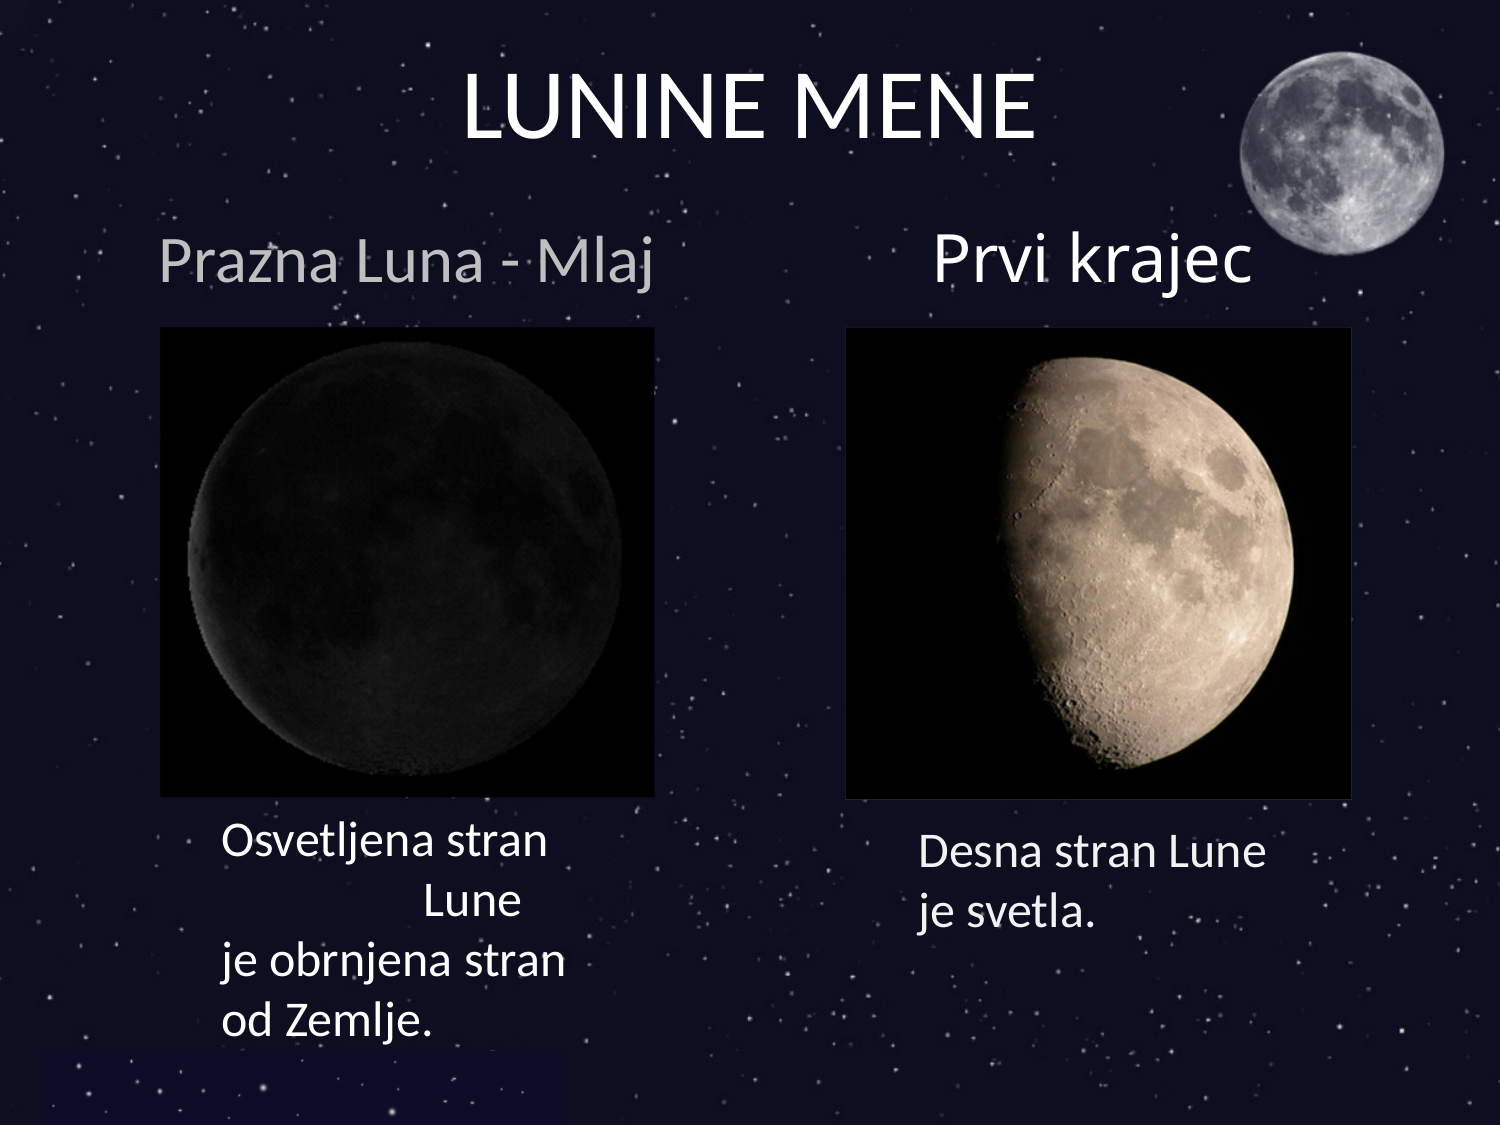

LUNINE MENE
Prazna Luna - Mlaj
Prvi krajec
Osvetljena stran Lune je obrnjena stran od Zemlje.
Desna stran Lune je svetla.